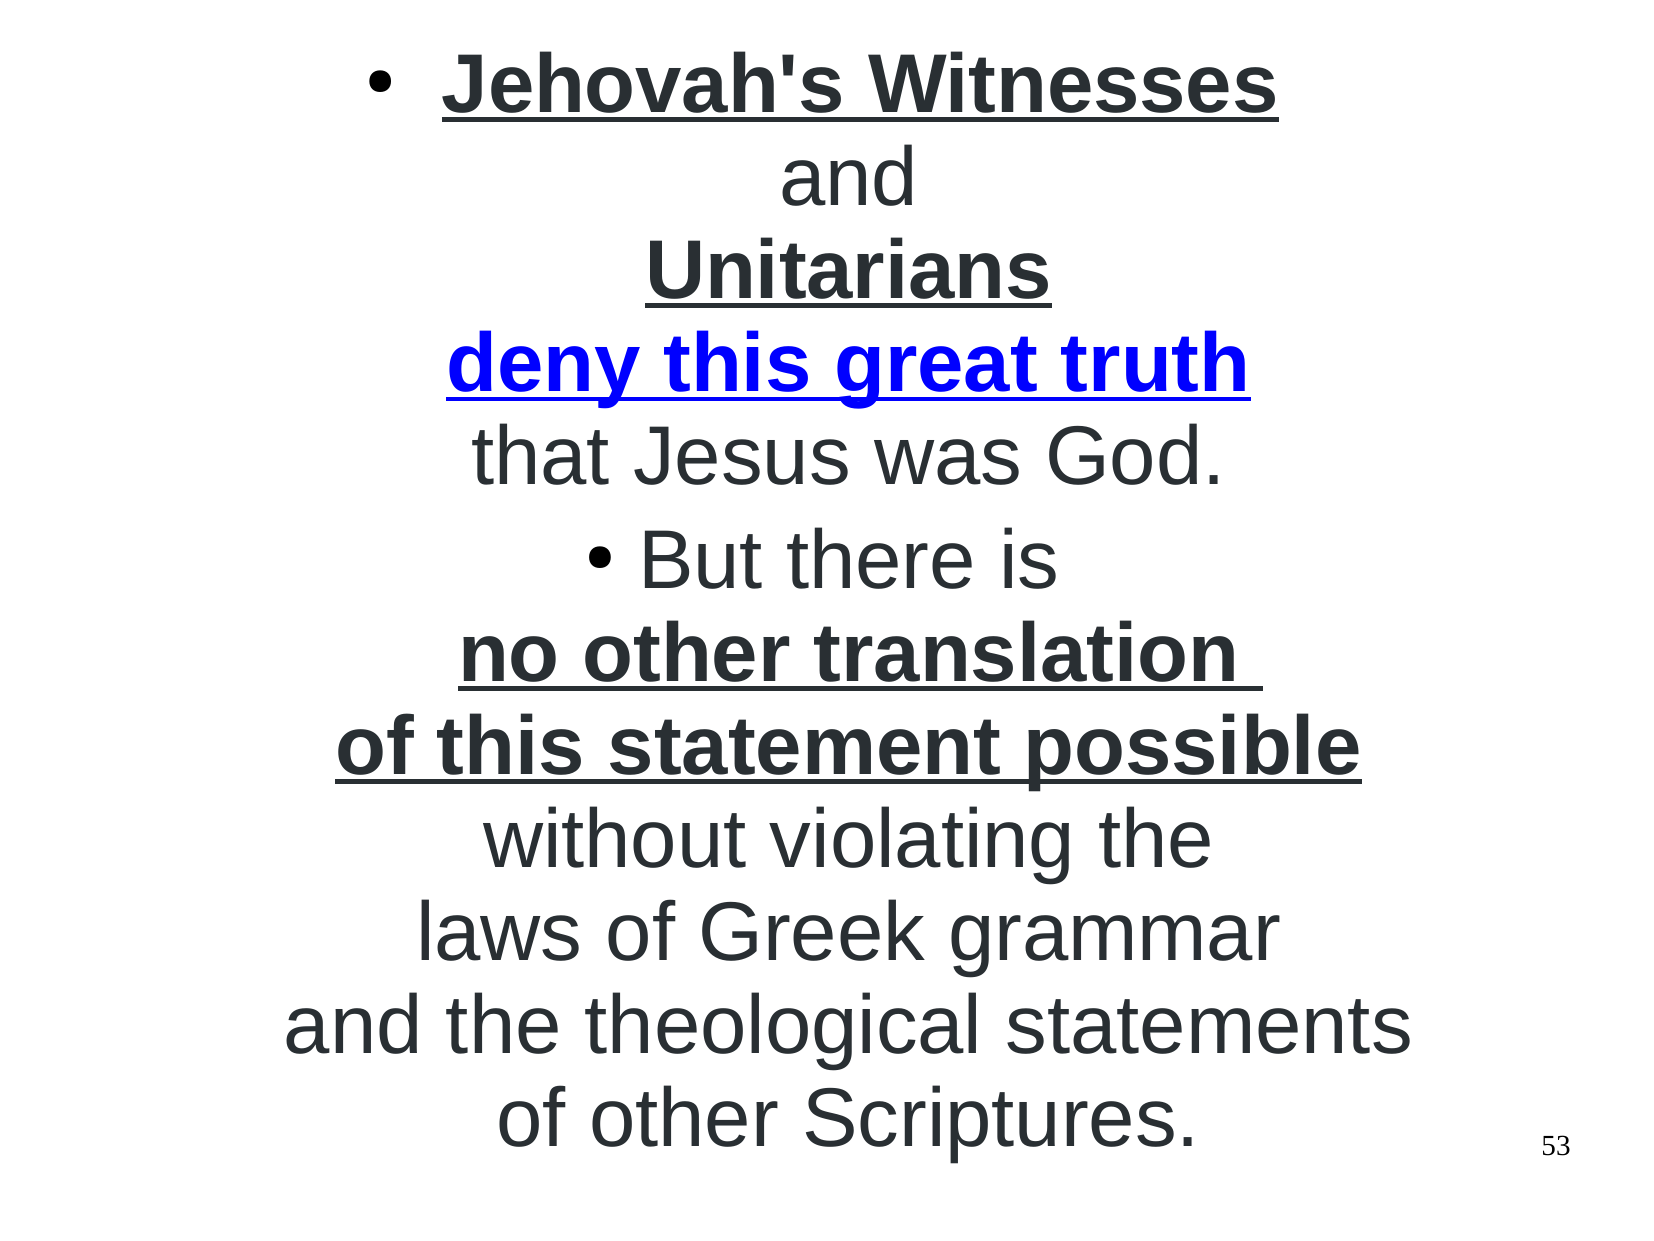

# Jehovah's Witnesses and Unitarians deny this great truth that Jesus was God.
But there is
no other translation
of this statement possible
without violating the
laws of Greek grammar
and the theological statements
of other Scriptures.
53